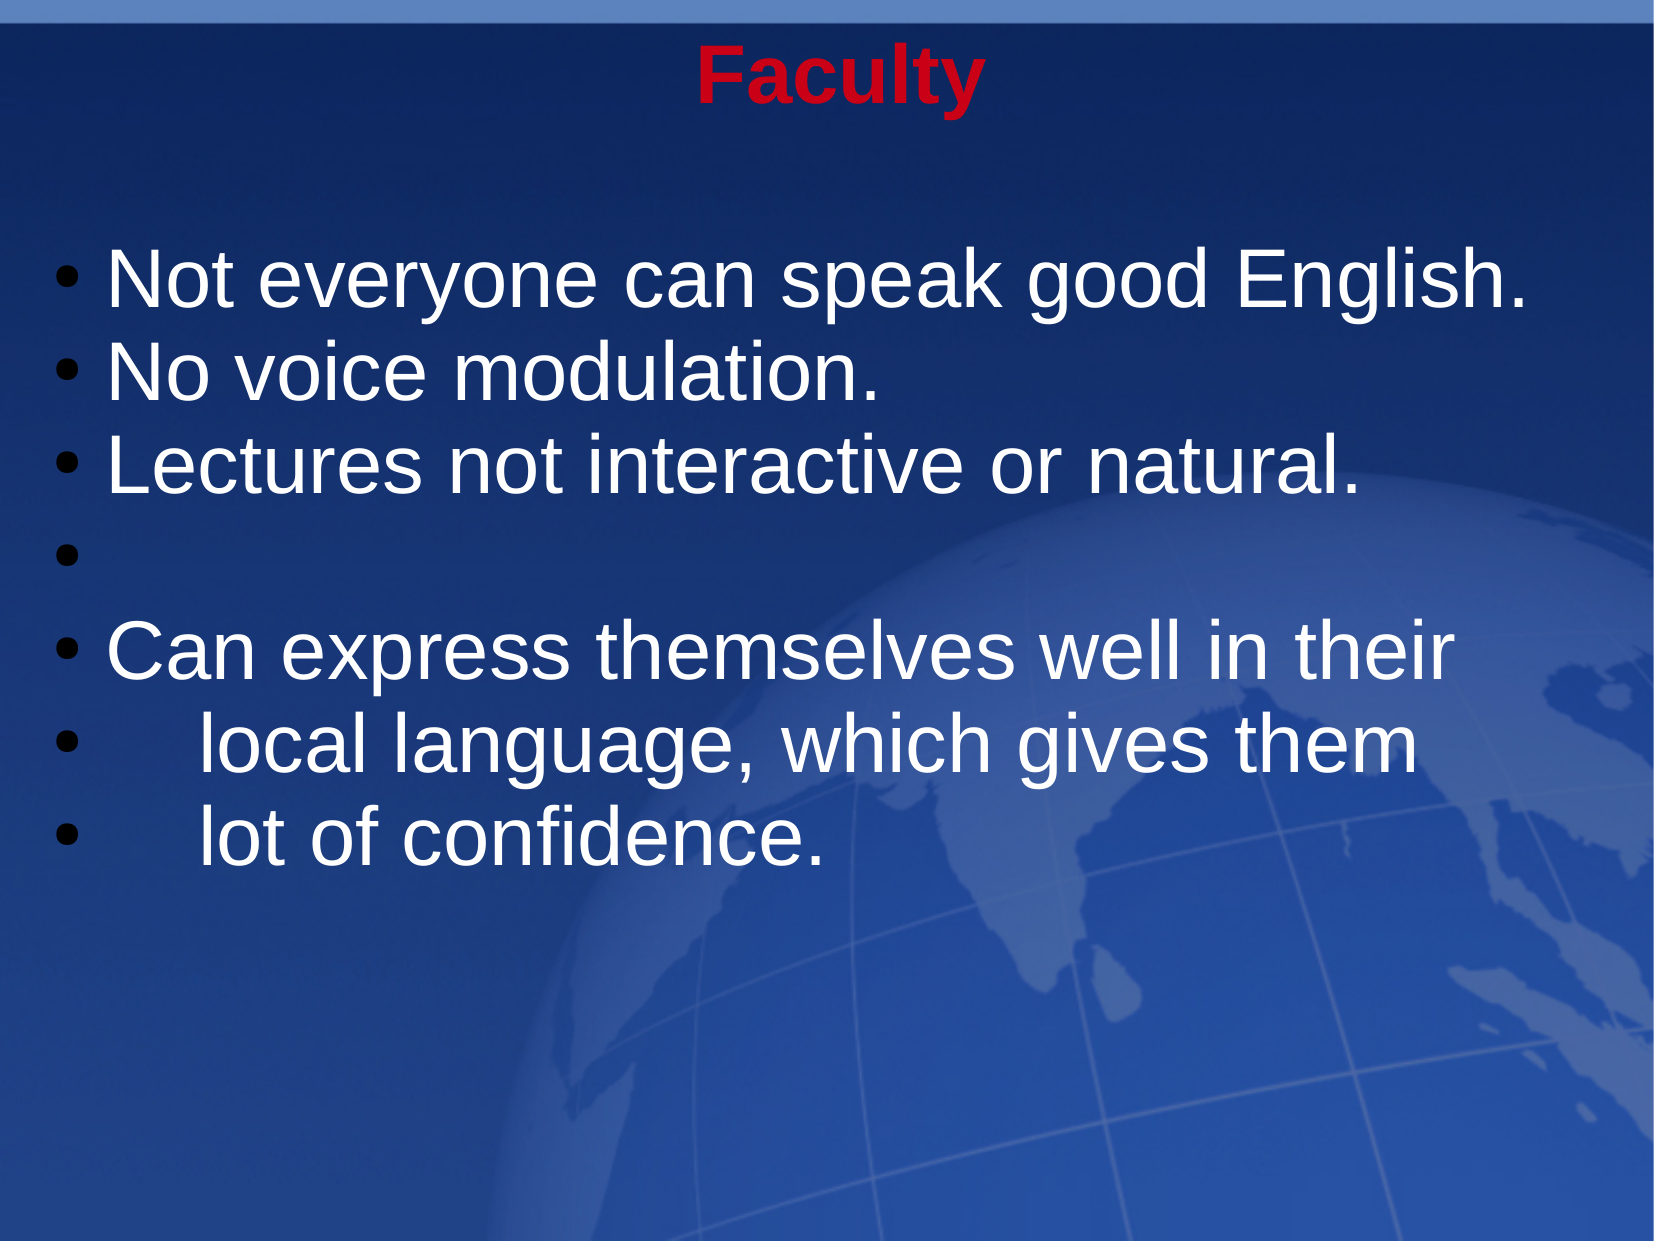

Faculty
 Not everyone can speak good English.
 No voice modulation.
 Lectures not interactive or natural.
 Can express themselves well in their
 local language, which gives them
 lot of confidence.